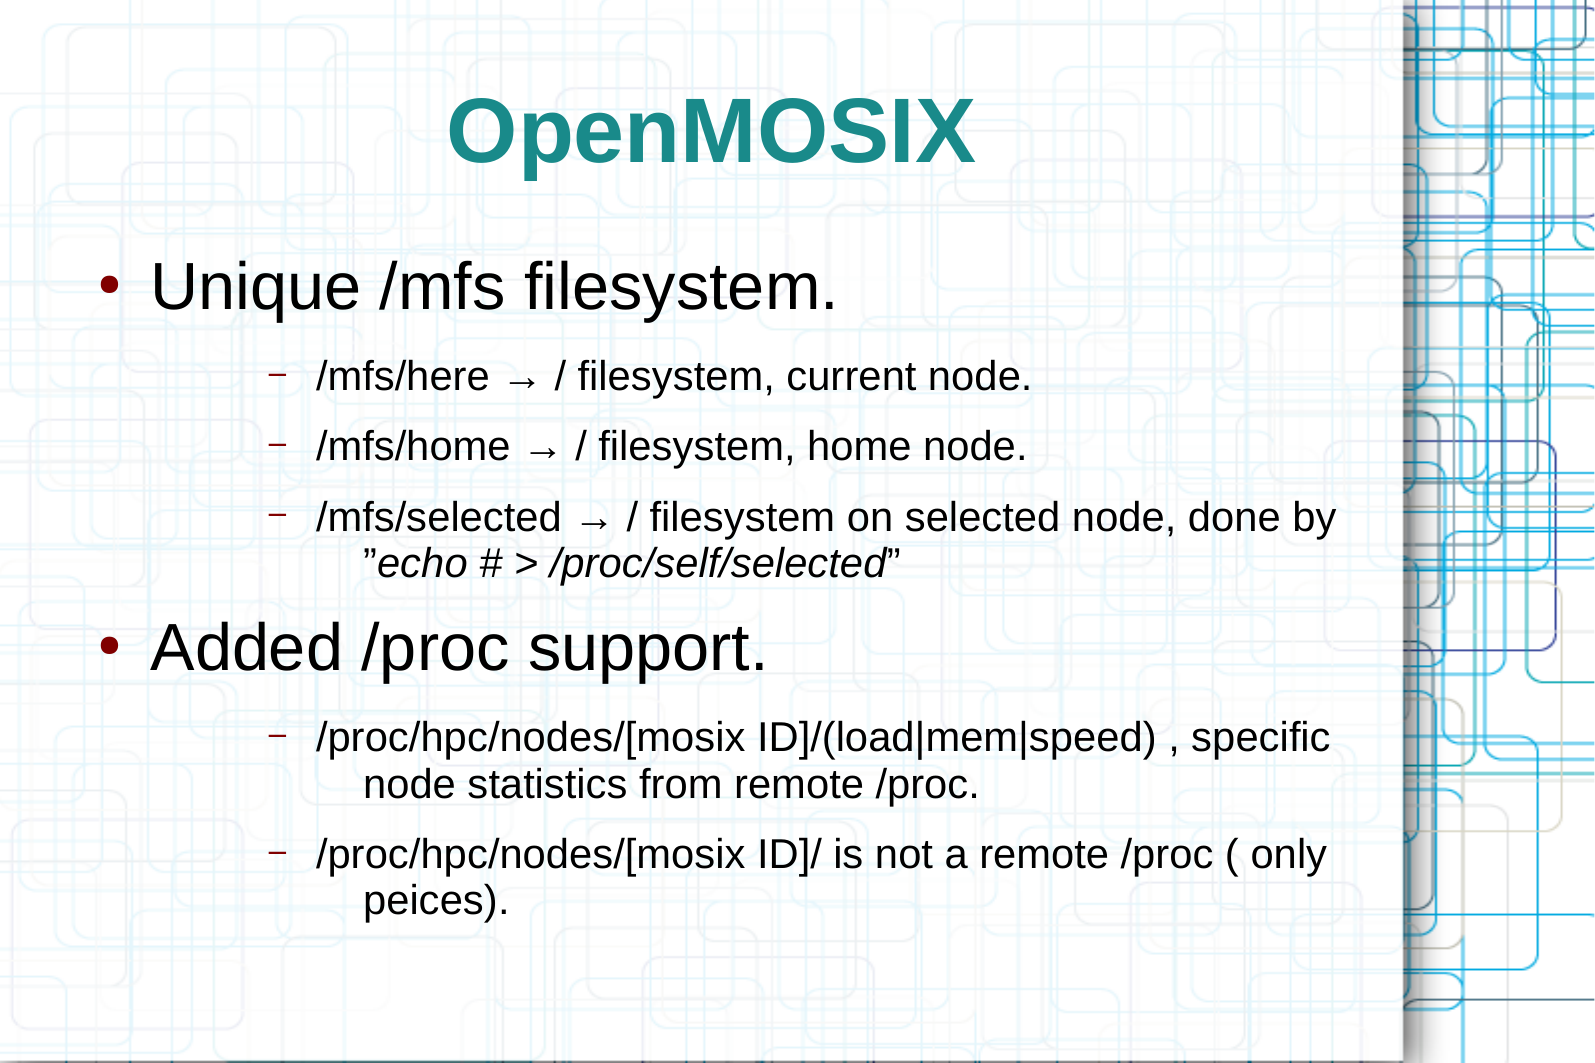

# OpenMOSIX
Unique /mfs filesystem.
/mfs/here → / filesystem, current node.
/mfs/home → / filesystem, home node.
/mfs/selected → / filesystem on selected node, done by ”echo # > /proc/self/selected”
Added /proc support.
/proc/hpc/nodes/[mosix ID]/(load|mem|speed) , specific node statistics from remote /proc.
/proc/hpc/nodes/[mosix ID]/ is not a remote /proc ( only peices).